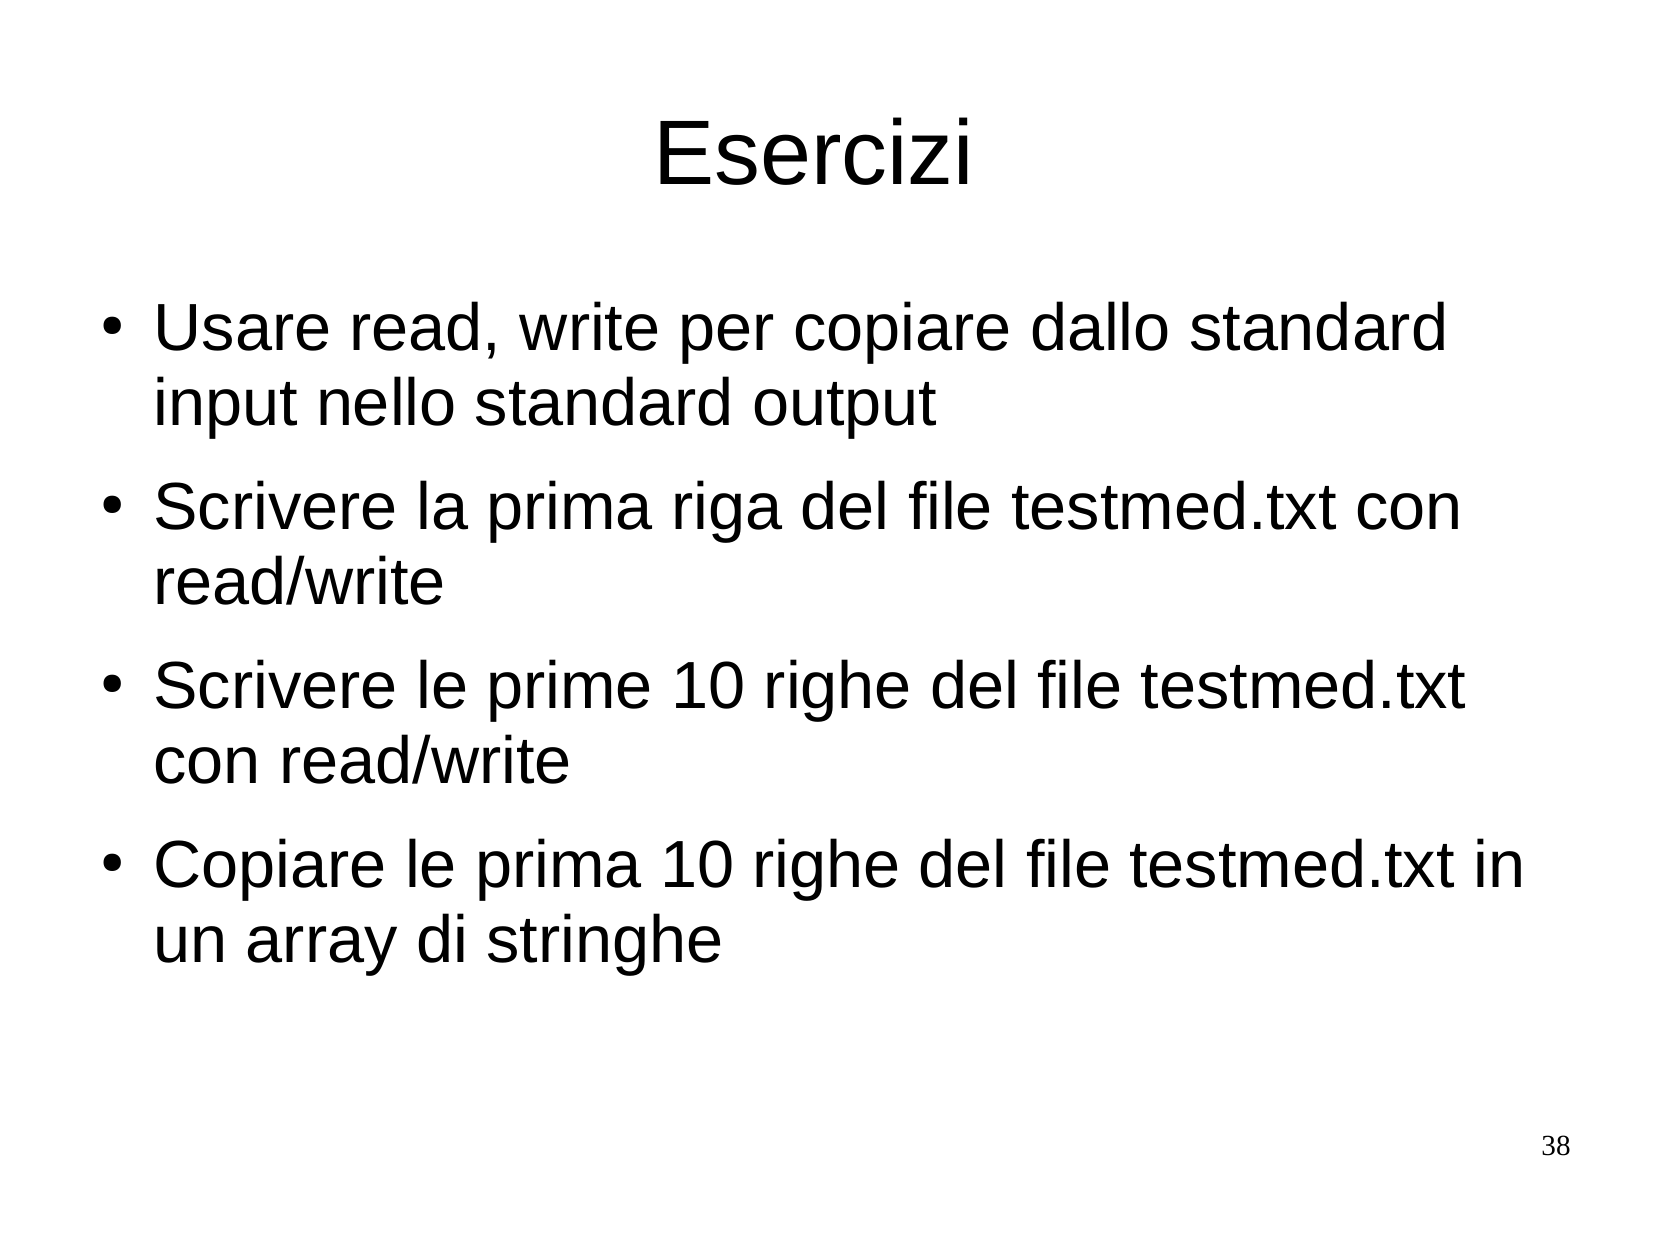

# Esercizi
Usare read, write per copiare dallo standard input nello standard output
Scrivere la prima riga del file testmed.txt con read/write
Scrivere le prime 10 righe del file testmed.txt con read/write
Copiare le prima 10 righe del file testmed.txt in un array di stringhe
38